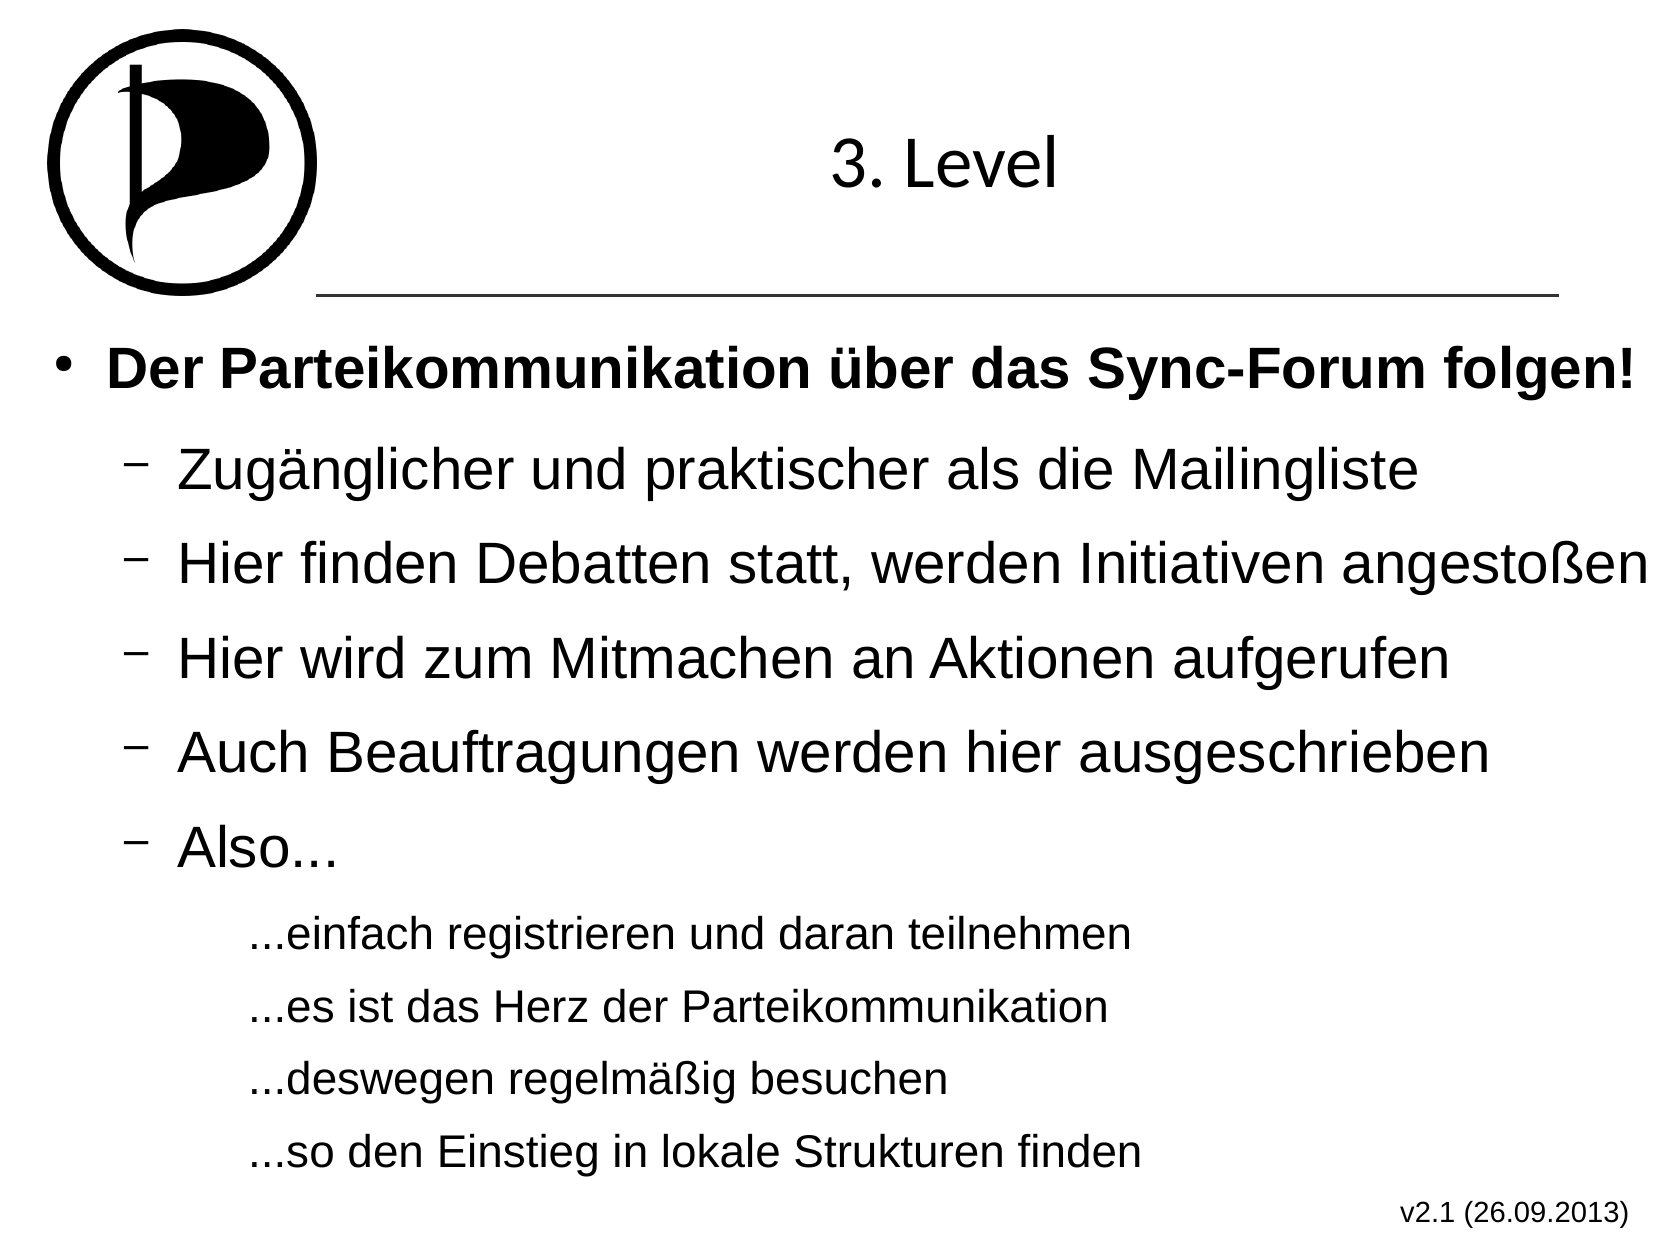

# 3. Level
Der Parteikommunikation über das Sync-Forum folgen!
Zugänglicher und praktischer als die Mailingliste
Hier finden Debatten statt, werden Initiativen angestoßen
Hier wird zum Mitmachen an Aktionen aufgerufen
Auch Beauftragungen werden hier ausgeschrieben
Also...
...einfach registrieren und daran teilnehmen
...es ist das Herz der Parteikommunikation
...deswegen regelmäßig besuchen
...so den Einstieg in lokale Strukturen finden
v2.1 (26.09.2013)